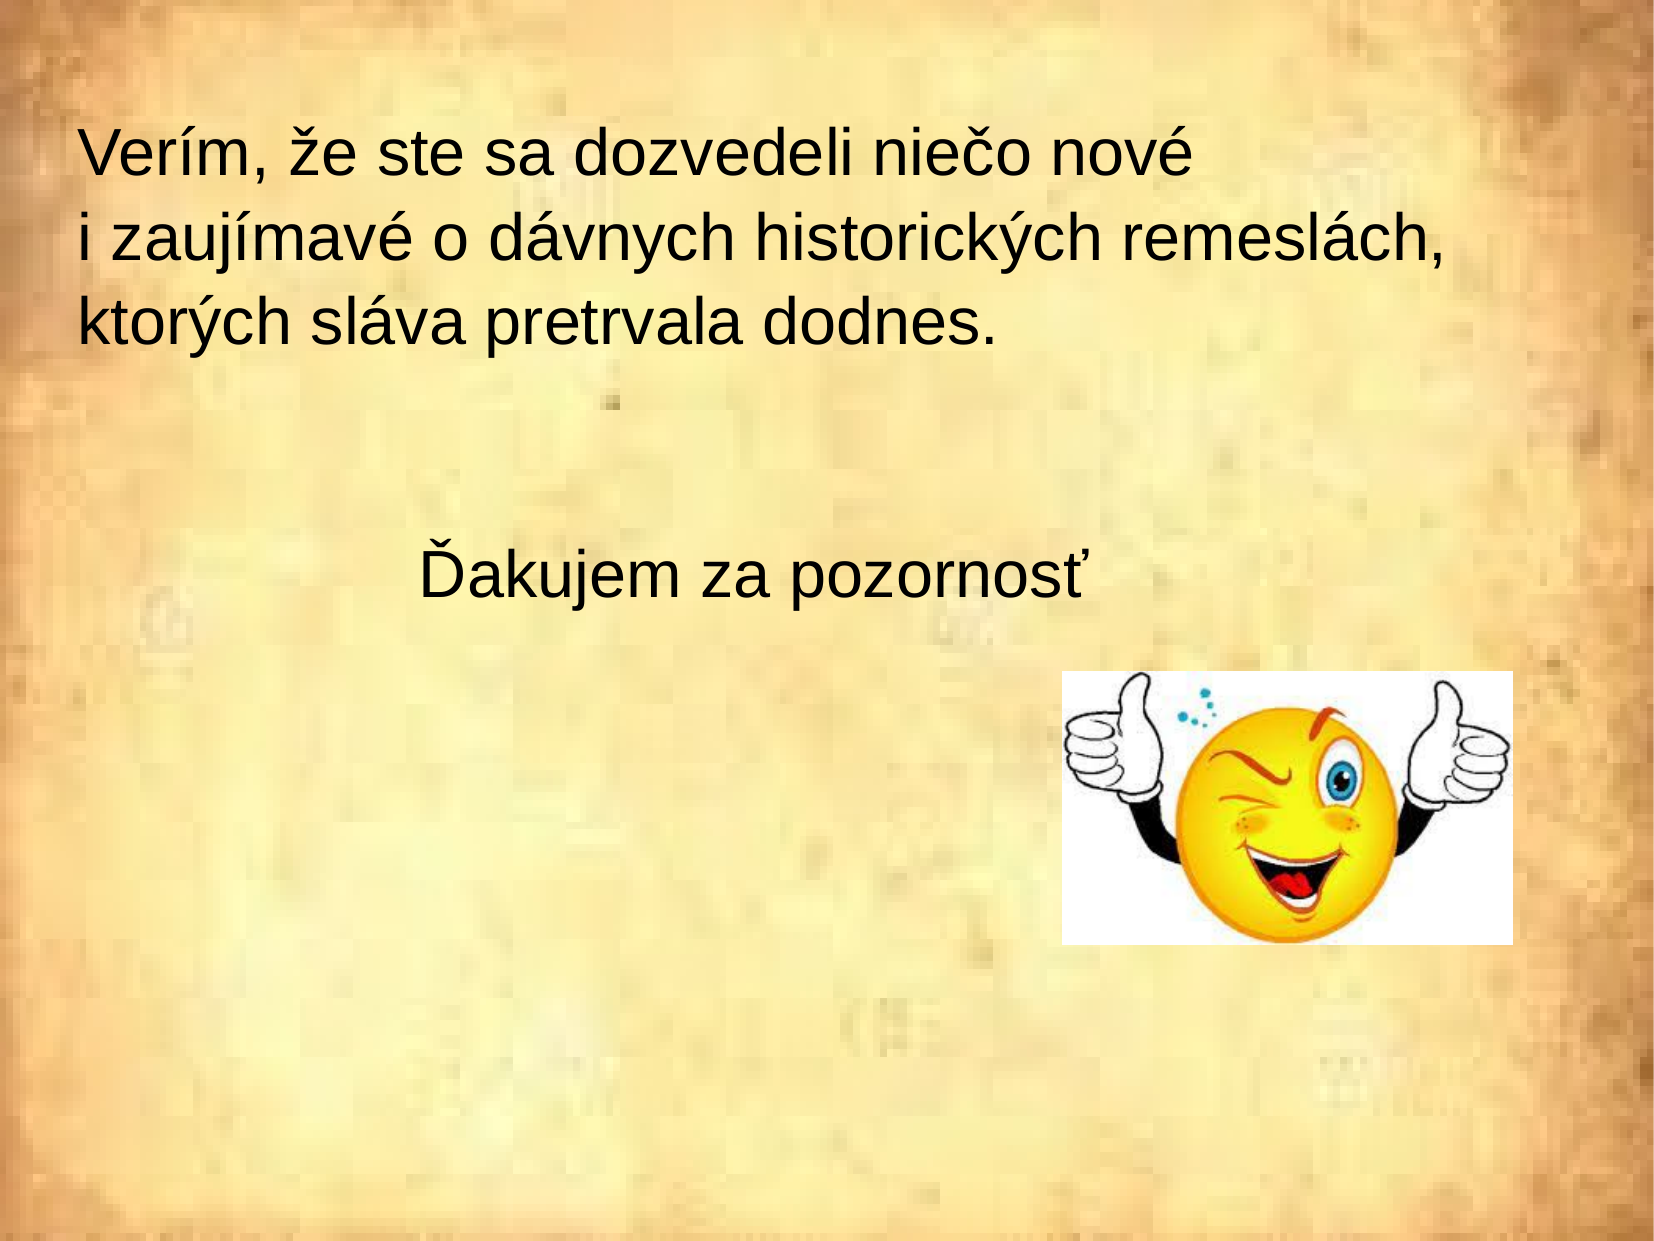

# Verím, že ste sa dozvedeli niečo nové
 i zaujímavé o dávnych historických remeslách,
 ktorých sláva pretrvala dodnes.
Ďakujem za pozornosť